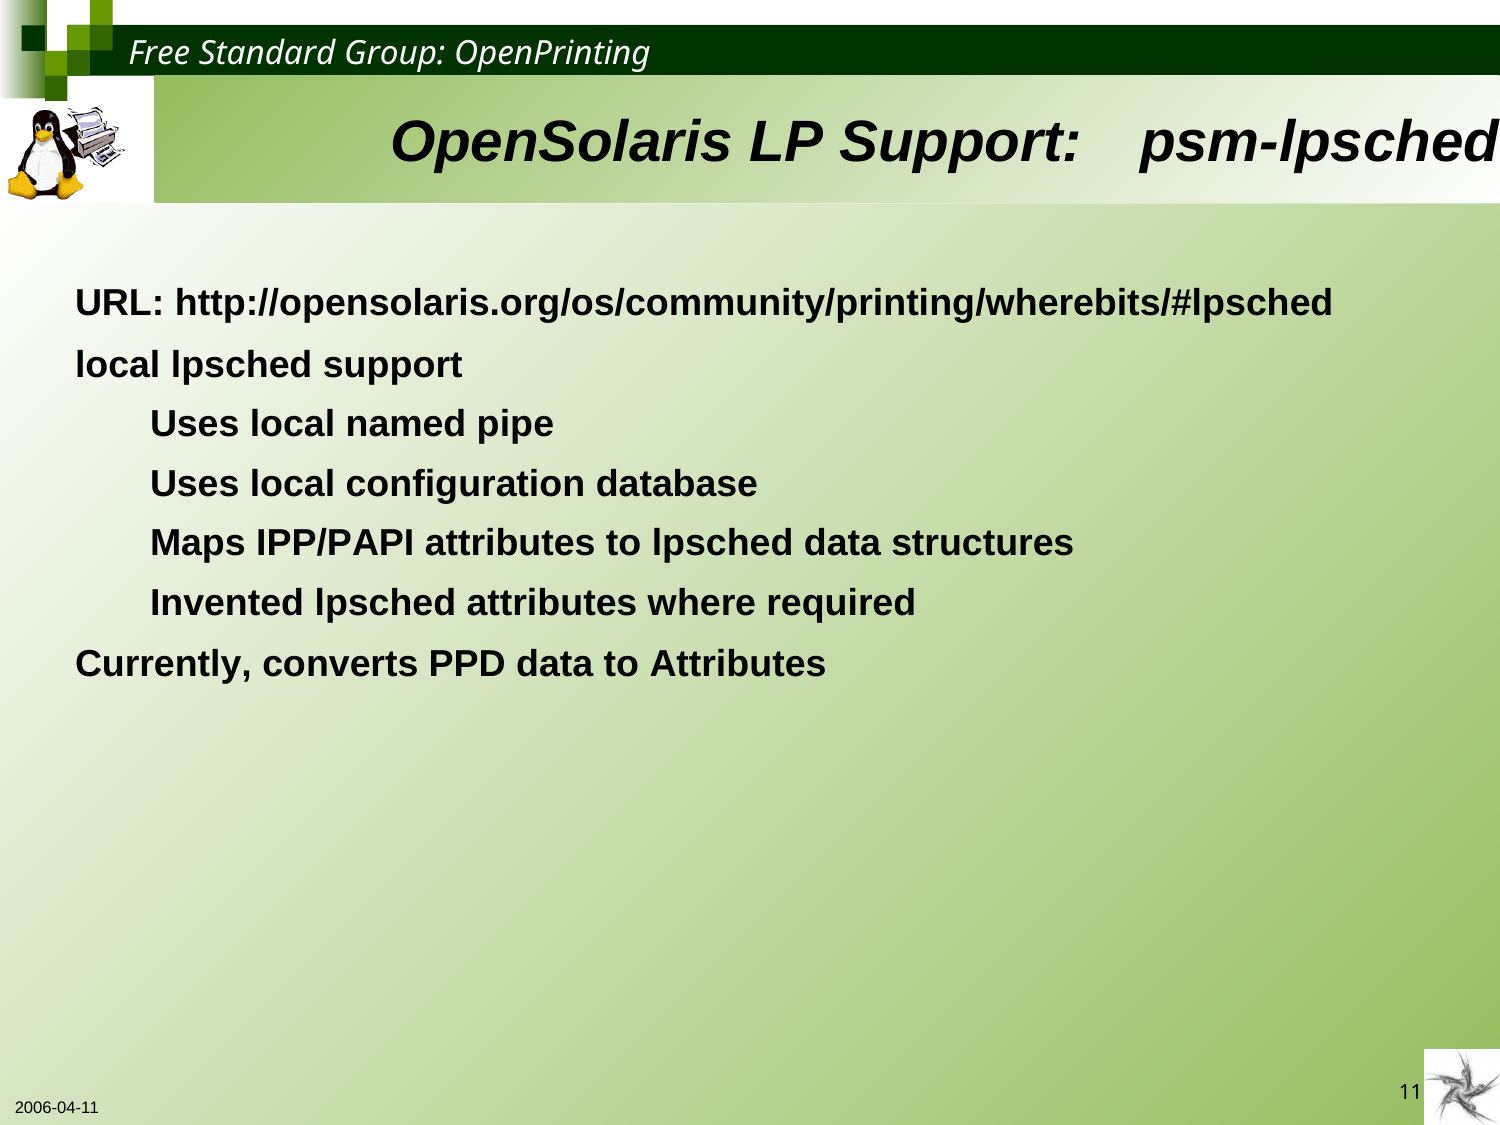

# OpenSolaris LP Support:	psm-lpsched
URL: http://opensolaris.org/os/community/printing/wherebits/#lpsched
local lpsched support
Uses local named pipe
Uses local configuration database
Maps IPP/PAPI attributes to lpsched data structures
Invented lpsched attributes where required
Currently, converts PPD data to Attributes